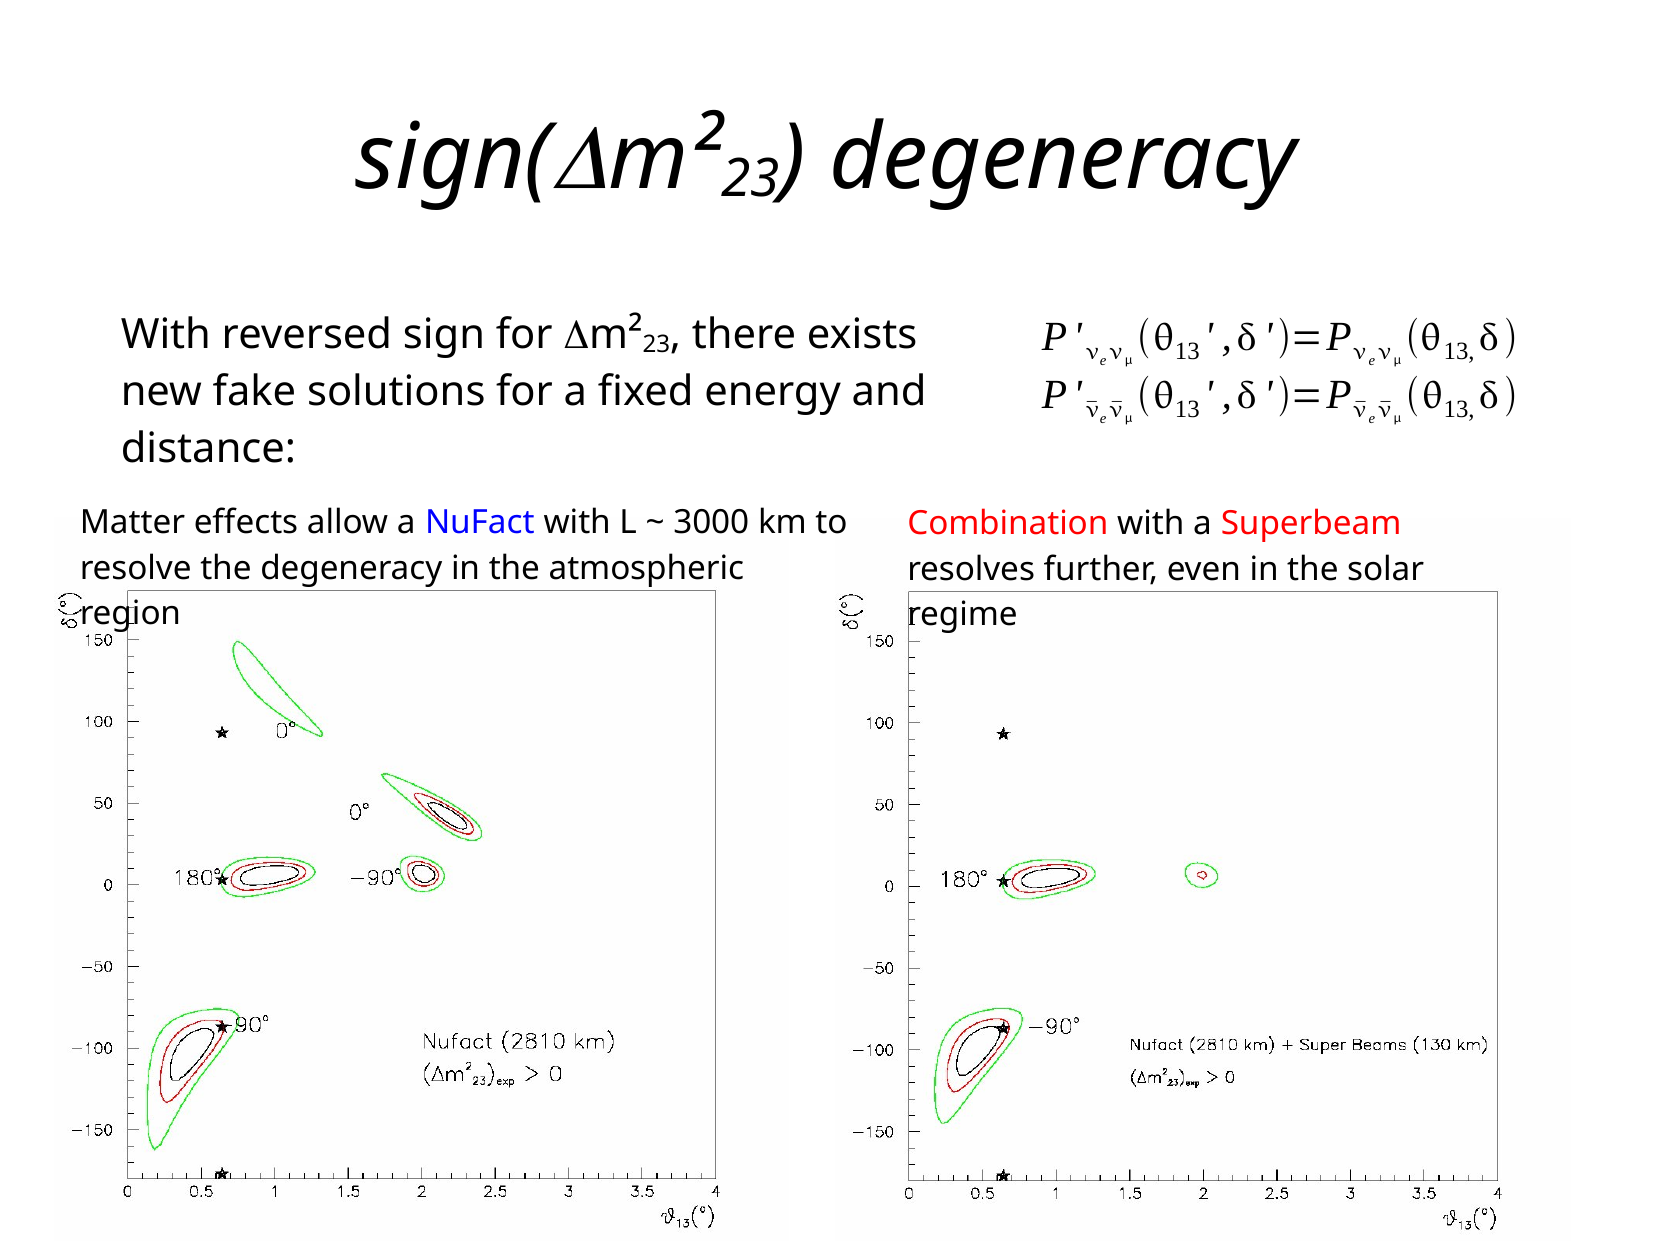

# sign(Dm²23) degeneracy
With reversed sign for Dm²23, there exists new fake solutions for a fixed energy and distance:
Matter effects allow a NuFact with L ~ 3000 km to resolve the degeneracy in the atmospheric region
Combination with a Superbeam resolves further, even in the solar regime
31